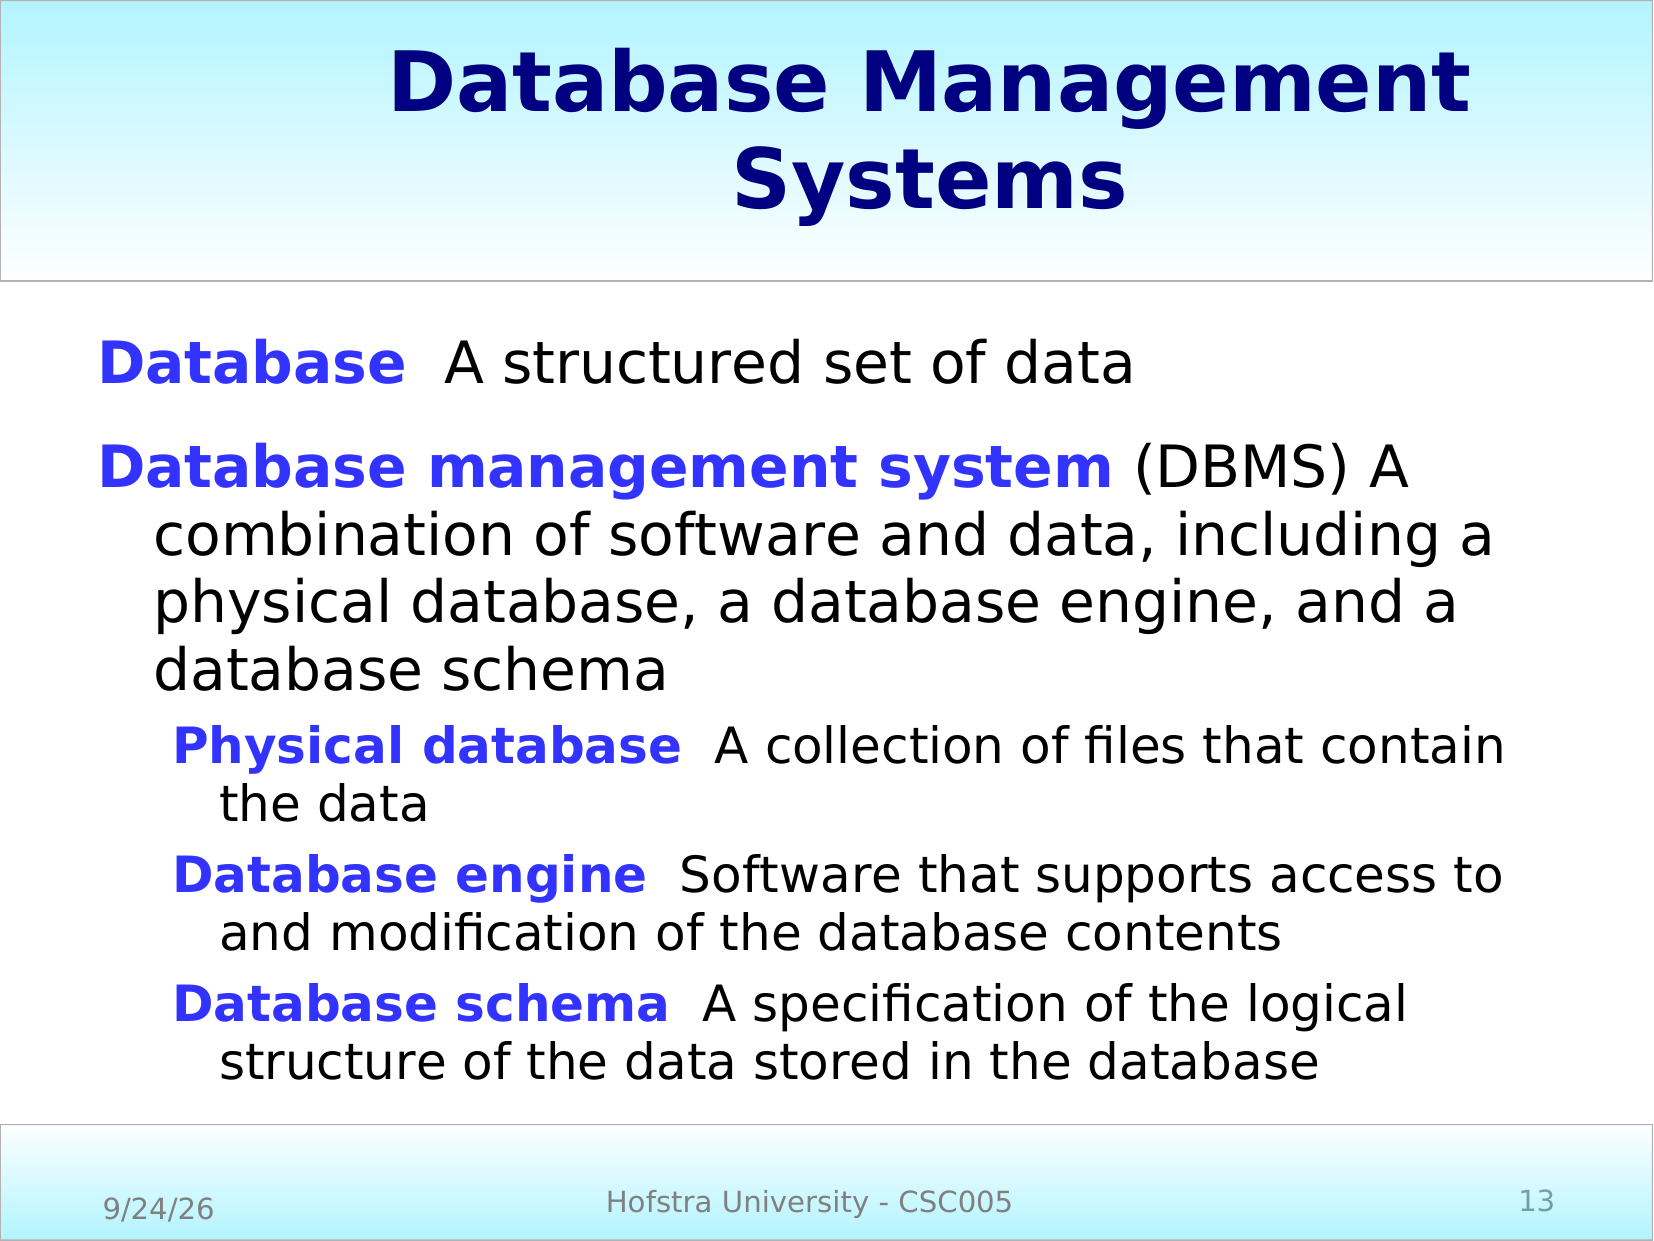

# Database Management Systems
Database A structured set of data
Database management system (DBMS) A combination of software and data, including a physical database, a database engine, and a database schema
Physical database A collection of files that contain the data
Database engine Software that supports access to and modification of the database contents
Database schema A specification of the logical structure of the data stored in the database
13
Hofstra University - CSC005